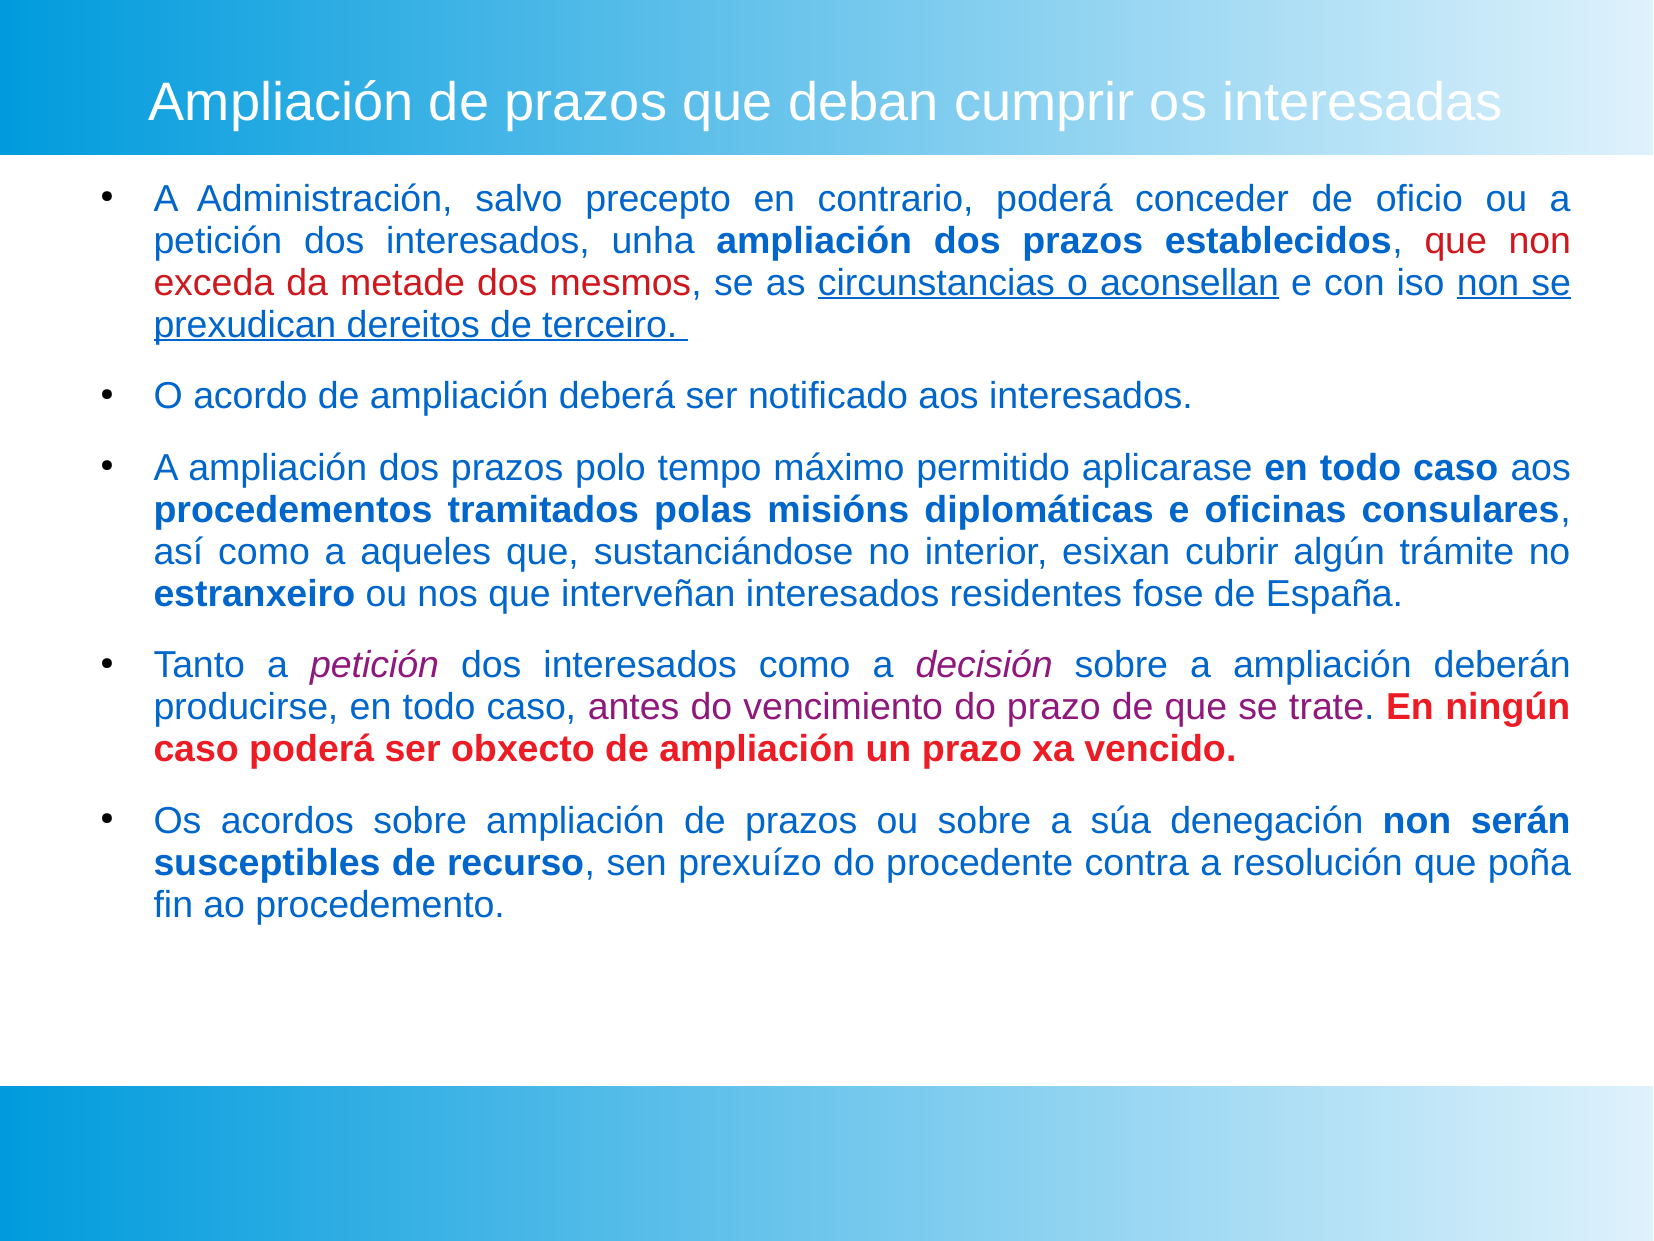

# Ampliación de prazos que deban cumprir os interesadas
A Administración, salvo precepto en contrario, poderá conceder de oficio ou a petición dos interesados, unha ampliación dos prazos establecidos, que non exceda da metade dos mesmos, se as circunstancias o aconsellan e con iso non se prexudican dereitos de terceiro.
O acordo de ampliación deberá ser notificado aos interesados.
A ampliación dos prazos polo tempo máximo permitido aplicarase en todo caso aos procedementos tramitados polas misións diplomáticas e oficinas consulares, así como a aqueles que, sustanciándose no interior, esixan cubrir algún trámite no estranxeiro ou nos que interveñan interesados residentes fose de España.
Tanto a petición dos interesados como a decisión sobre a ampliación deberán producirse, en todo caso, antes do vencimiento do prazo de que se trate. En ningún caso poderá ser obxecto de ampliación un prazo xa vencido.
Os acordos sobre ampliación de prazos ou sobre a súa denegación non serán susceptibles de recurso, sen prexuízo do procedente contra a resolución que poña fin ao procedemento.